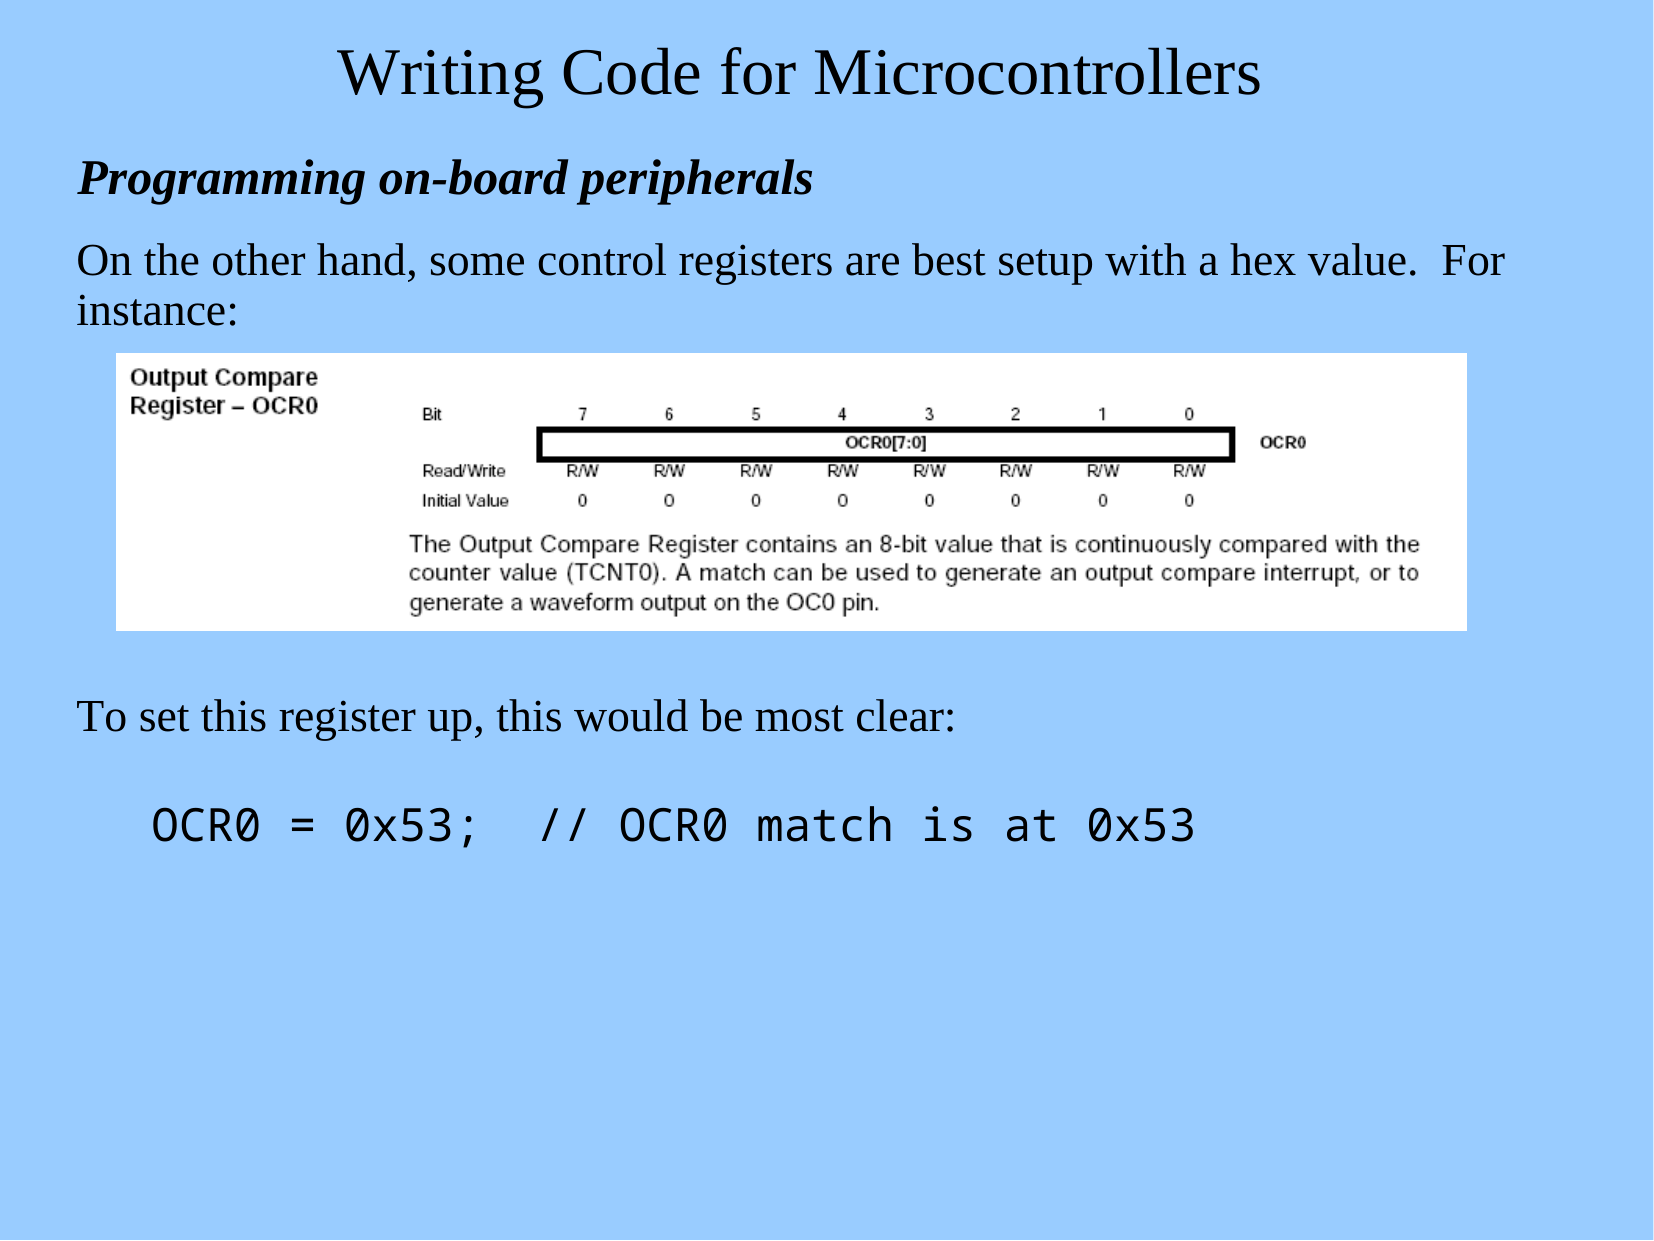

Writing Code for Microcontrollers
Programming on-board peripherals
On the other hand, some control registers are best setup with a hex value. For instance:
To set this register up, this would be most clear:
	OCR0 = 0x53; // OCR0 match is at 0x53